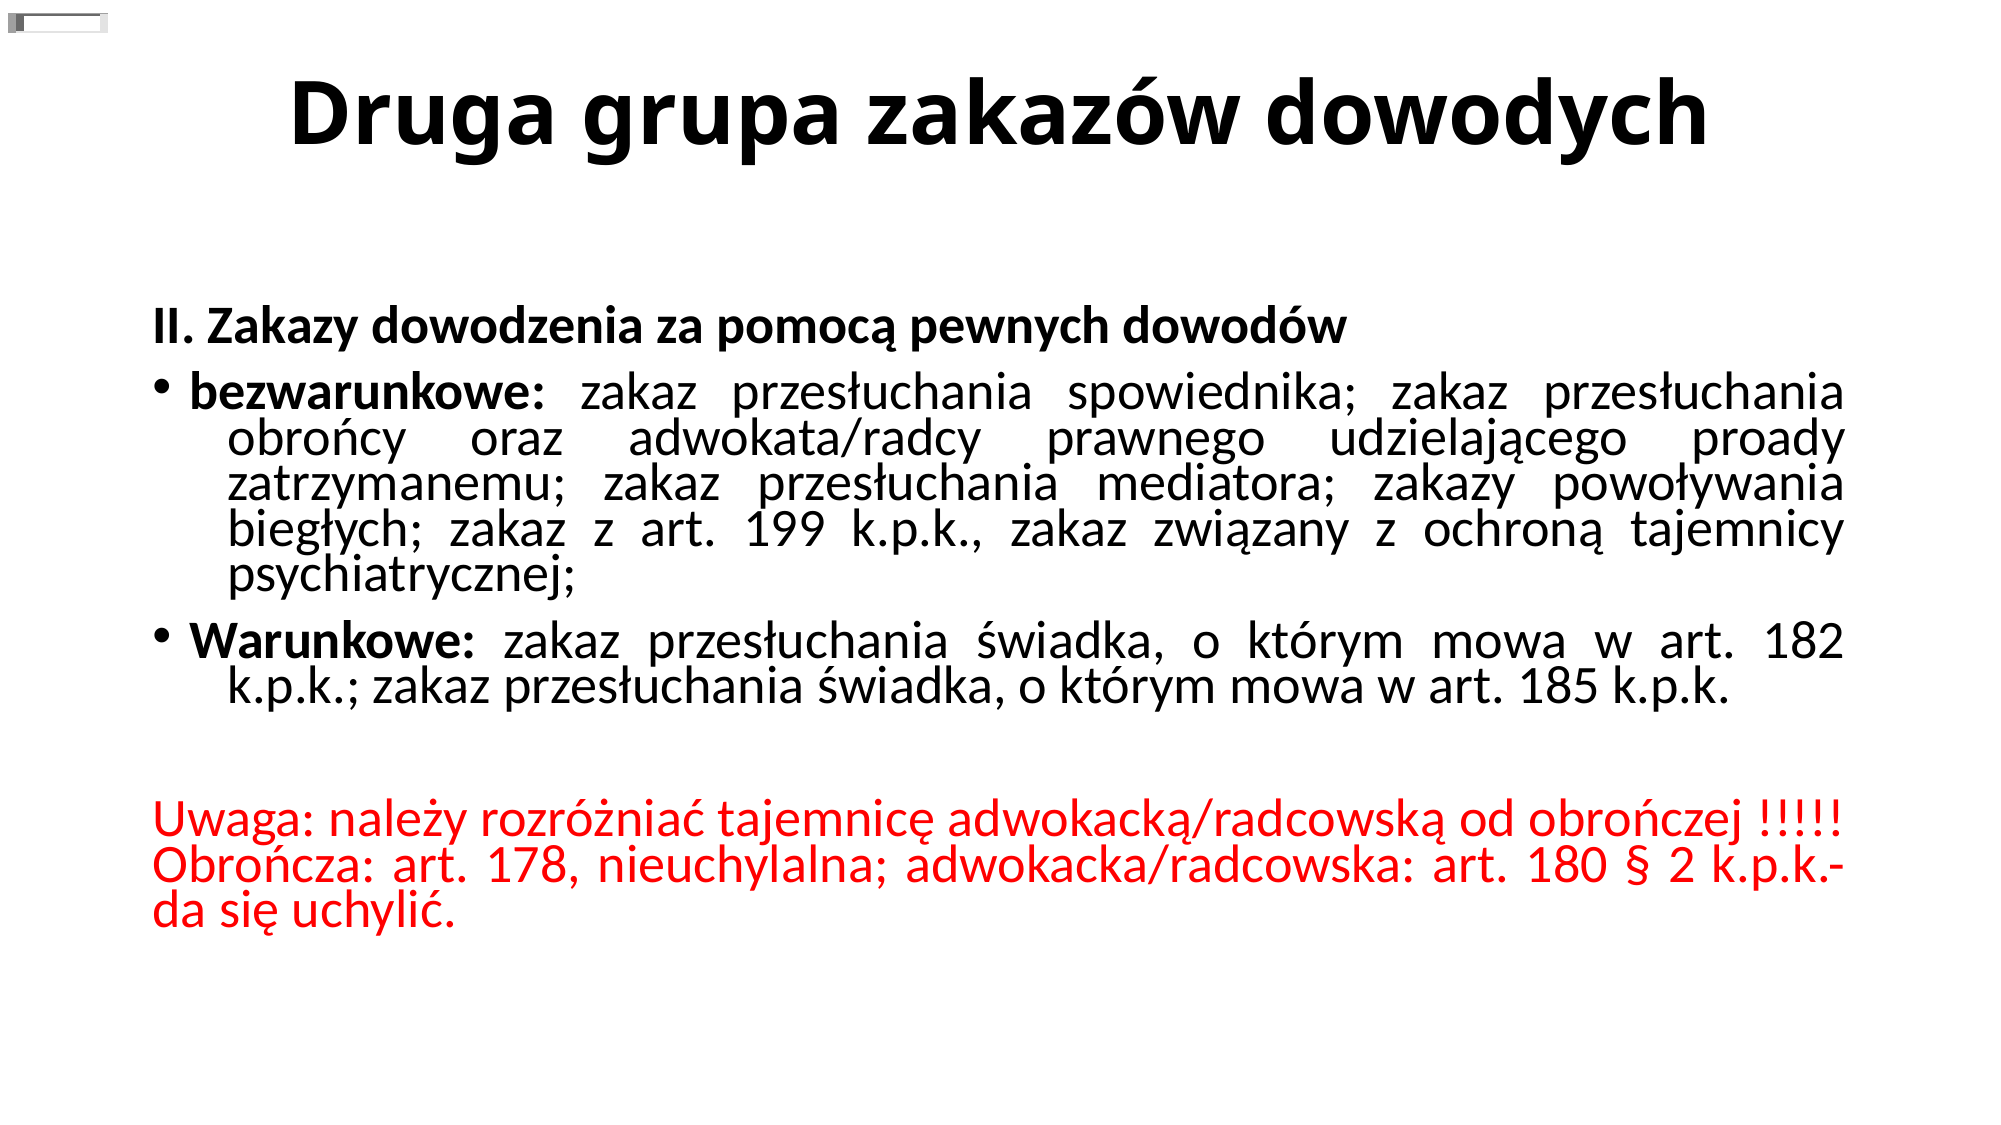

# Druga grupa zakazów dowodych
II. Zakazy dowodzenia za pomocą pewnych dowodów
bezwarunkowe: zakaz przesłuchania spowiednika; zakaz przesłuchania obrońcy oraz adwokata/radcy prawnego udzielającego proady zatrzymanemu; zakaz przesłuchania mediatora; zakazy powoływania biegłych; zakaz z art. 199 k.p.k., zakaz związany z ochroną tajemnicy psychiatrycznej;
Warunkowe: zakaz przesłuchania świadka, o którym mowa w art. 182 k.p.k.; zakaz przesłuchania świadka, o którym mowa w art. 185 k.p.k.
Uwaga: należy rozróżniać tajemnicę adwokacką/radcowską od obrończej !!!!! Obrończa: art. 178, nieuchylalna; adwokacka/radcowska: art. 180 § 2 k.p.k.- da się uchylić.